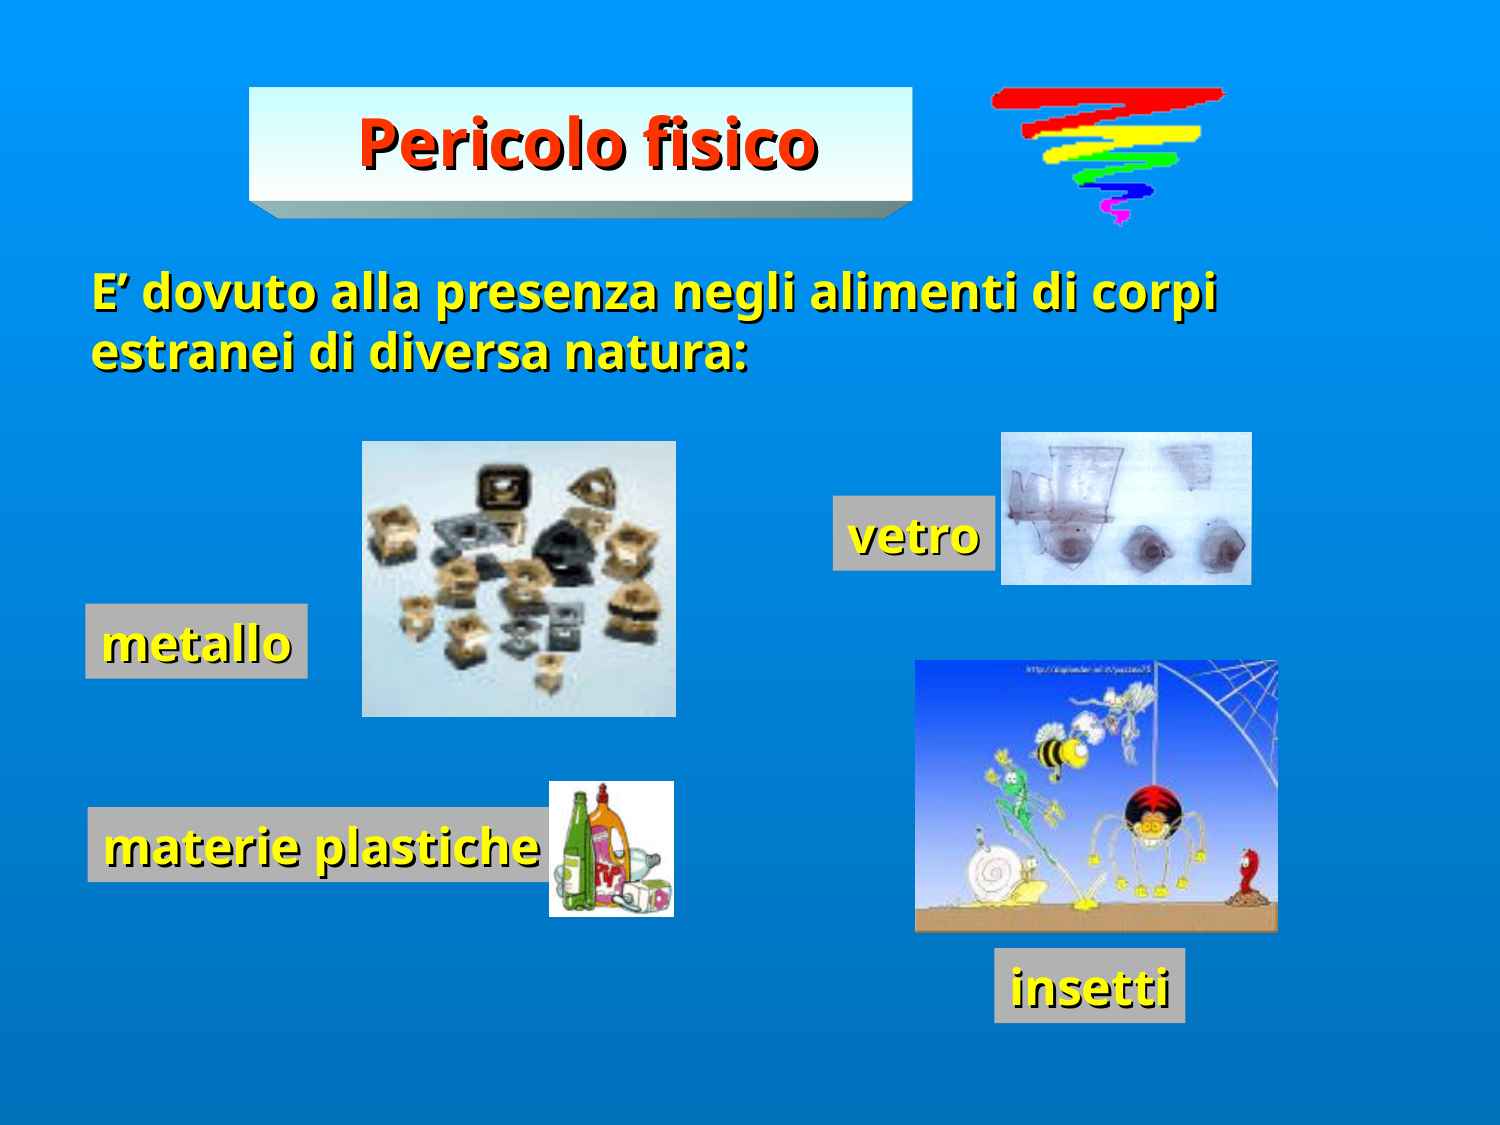

Pericolo fisico
E’ dovuto alla presenza negli alimenti di corpi estranei di diversa natura:
vetro
metallo
insetti
materie plastiche